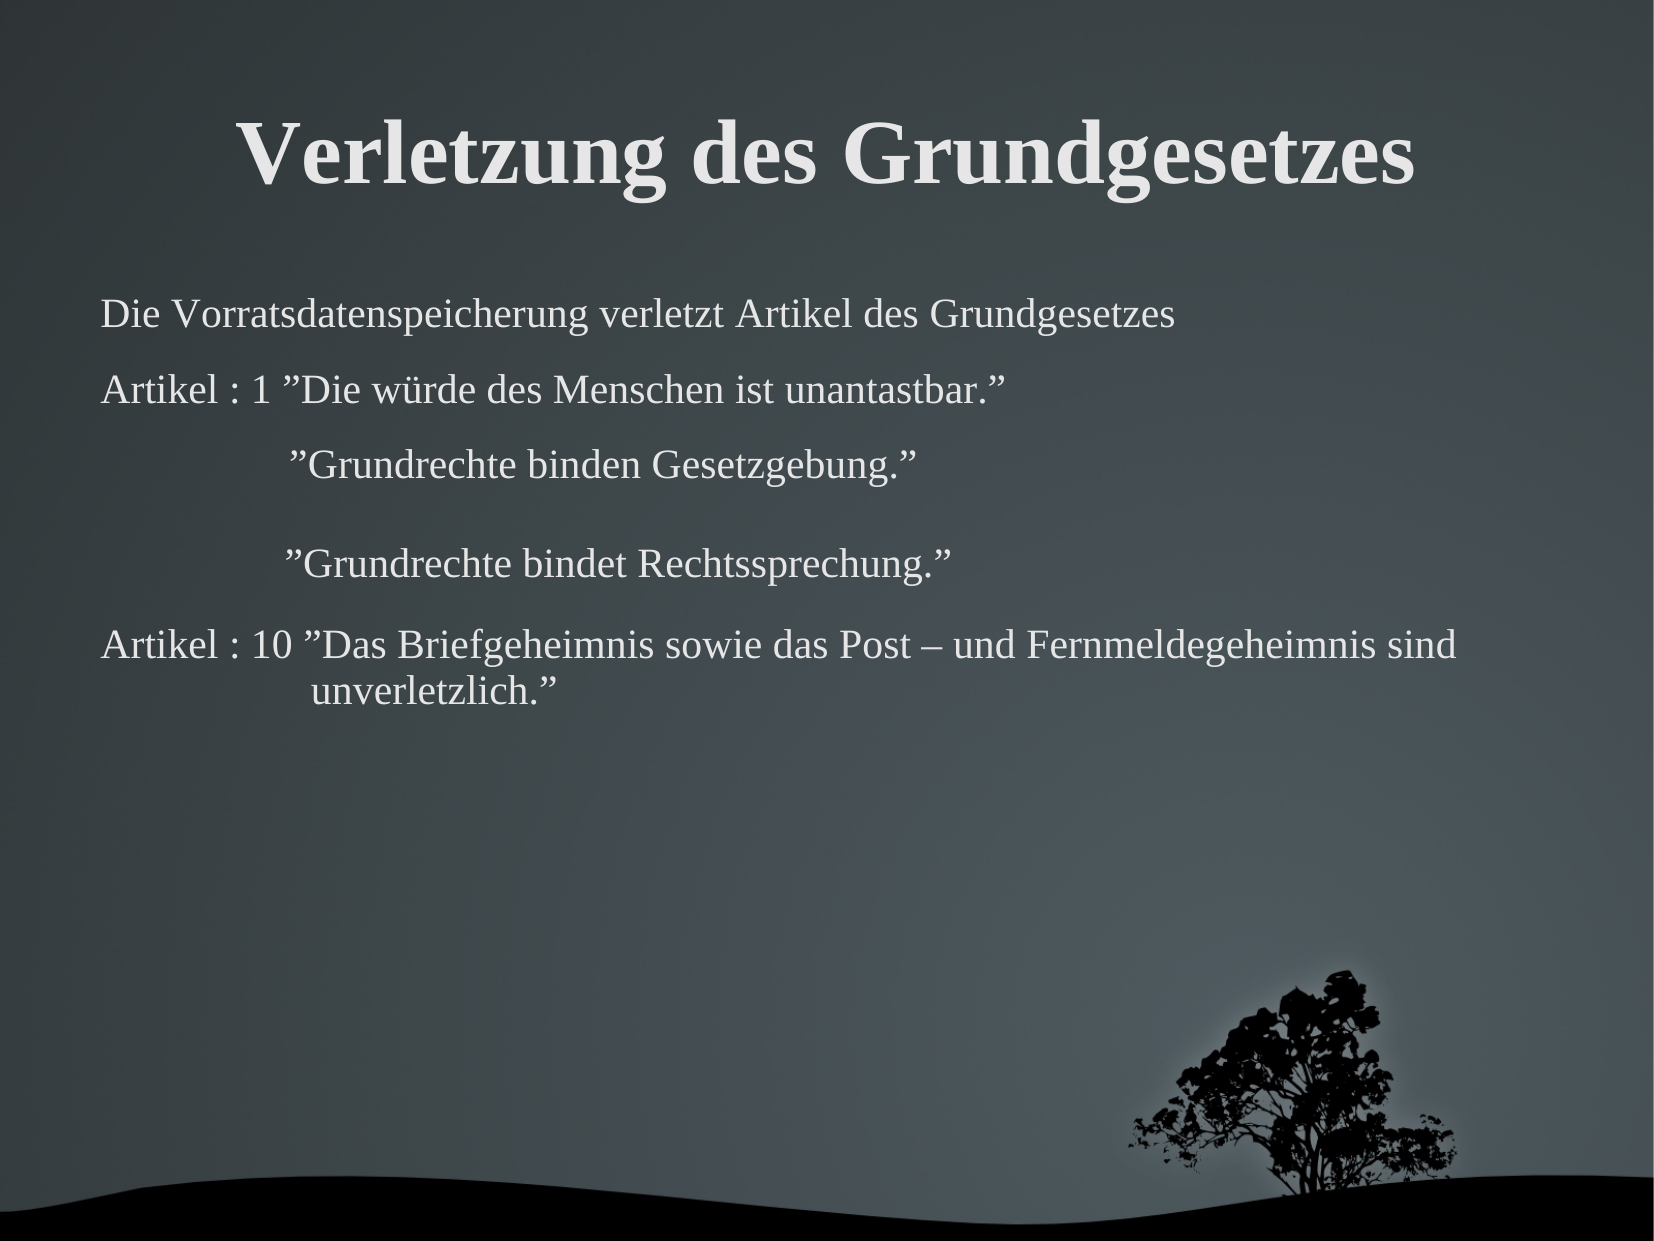

# Verletzung des Grundgesetzes
Die Vorratsdatenspeicherung verletzt Artikel des Grundgesetzes
Artikel : 1 ”Die würde des Menschen ist unantastbar.”
 ”Grundrechte binden Gesetzgebung.”
 ”Grundrechte bindet Rechtssprechung.”
Artikel : 10 ”Das Briefgeheimnis sowie das Post – und Fernmeldegeheimnis sind unverletzlich.”